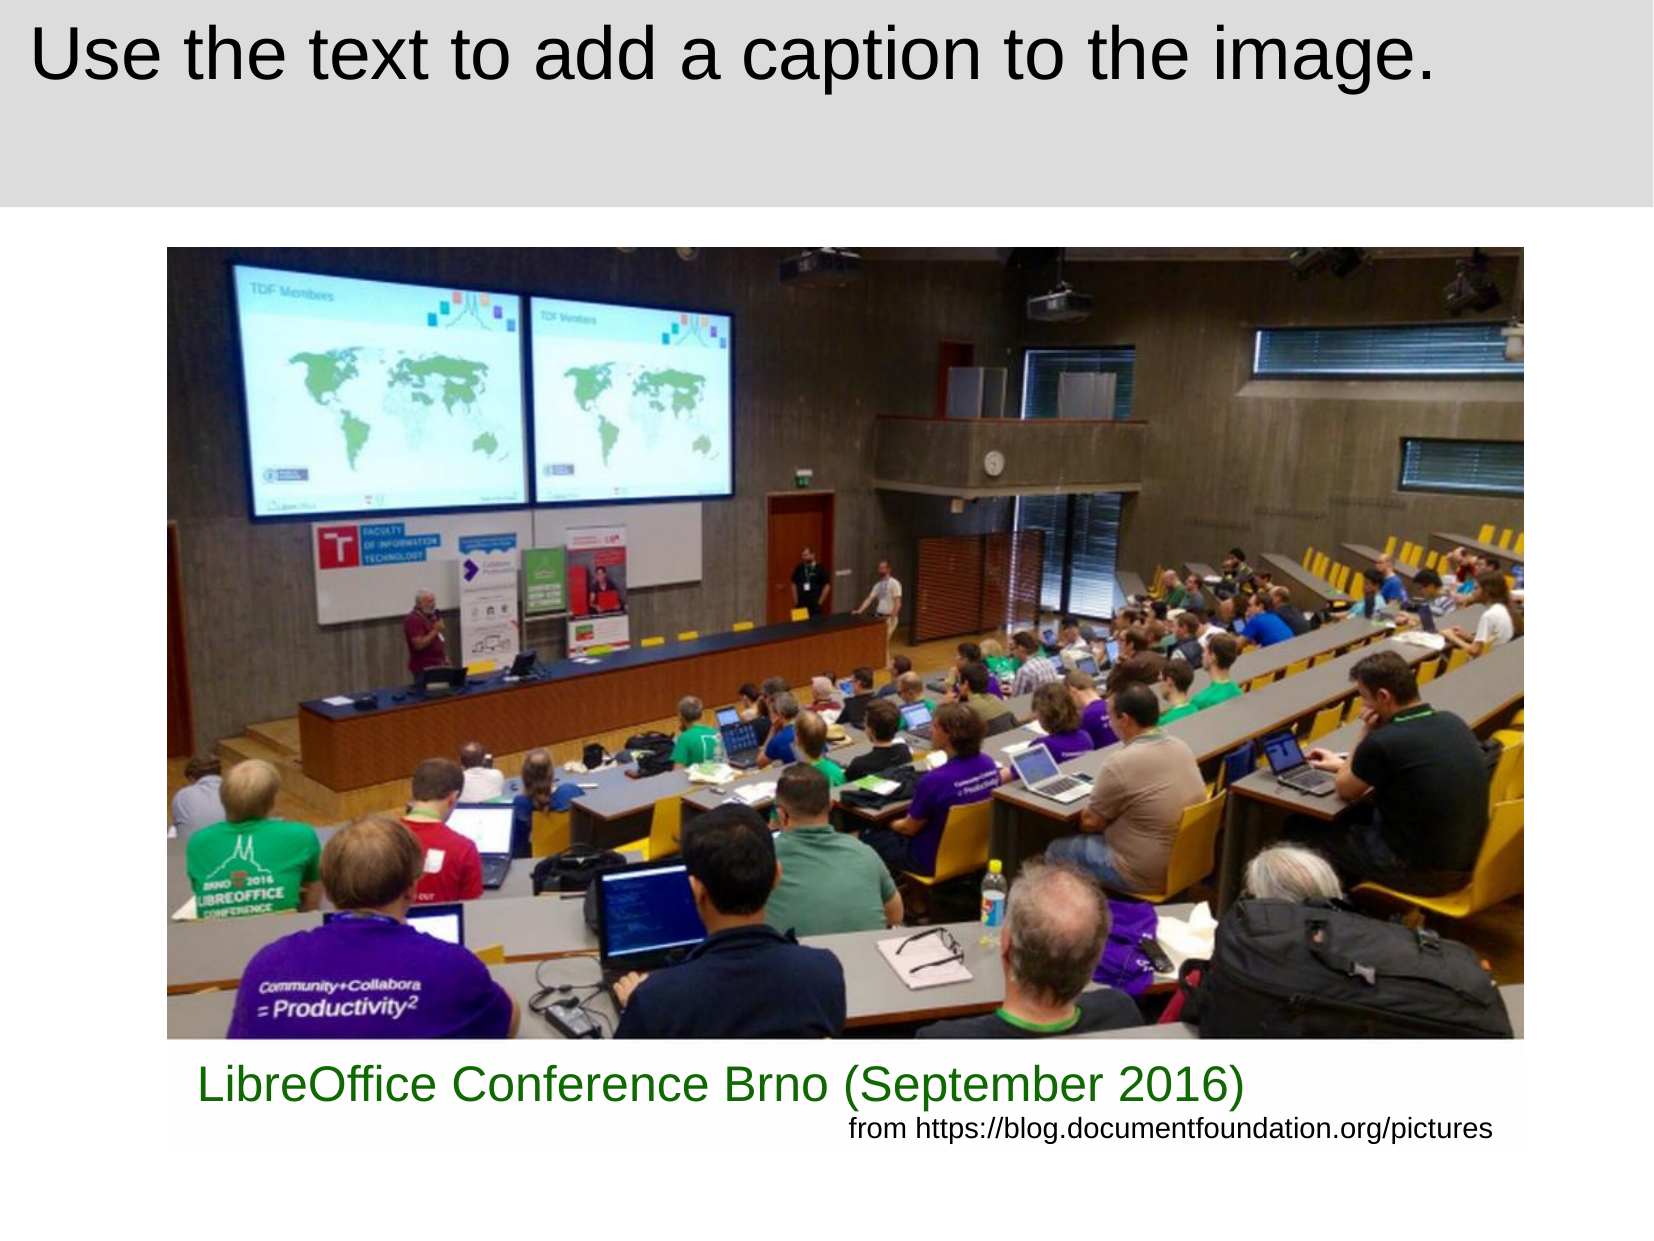

# Use the text to add a caption to the image.
LibreOffice Conference Brno (September 2016)
from https://blog.documentfoundation.org/pictures